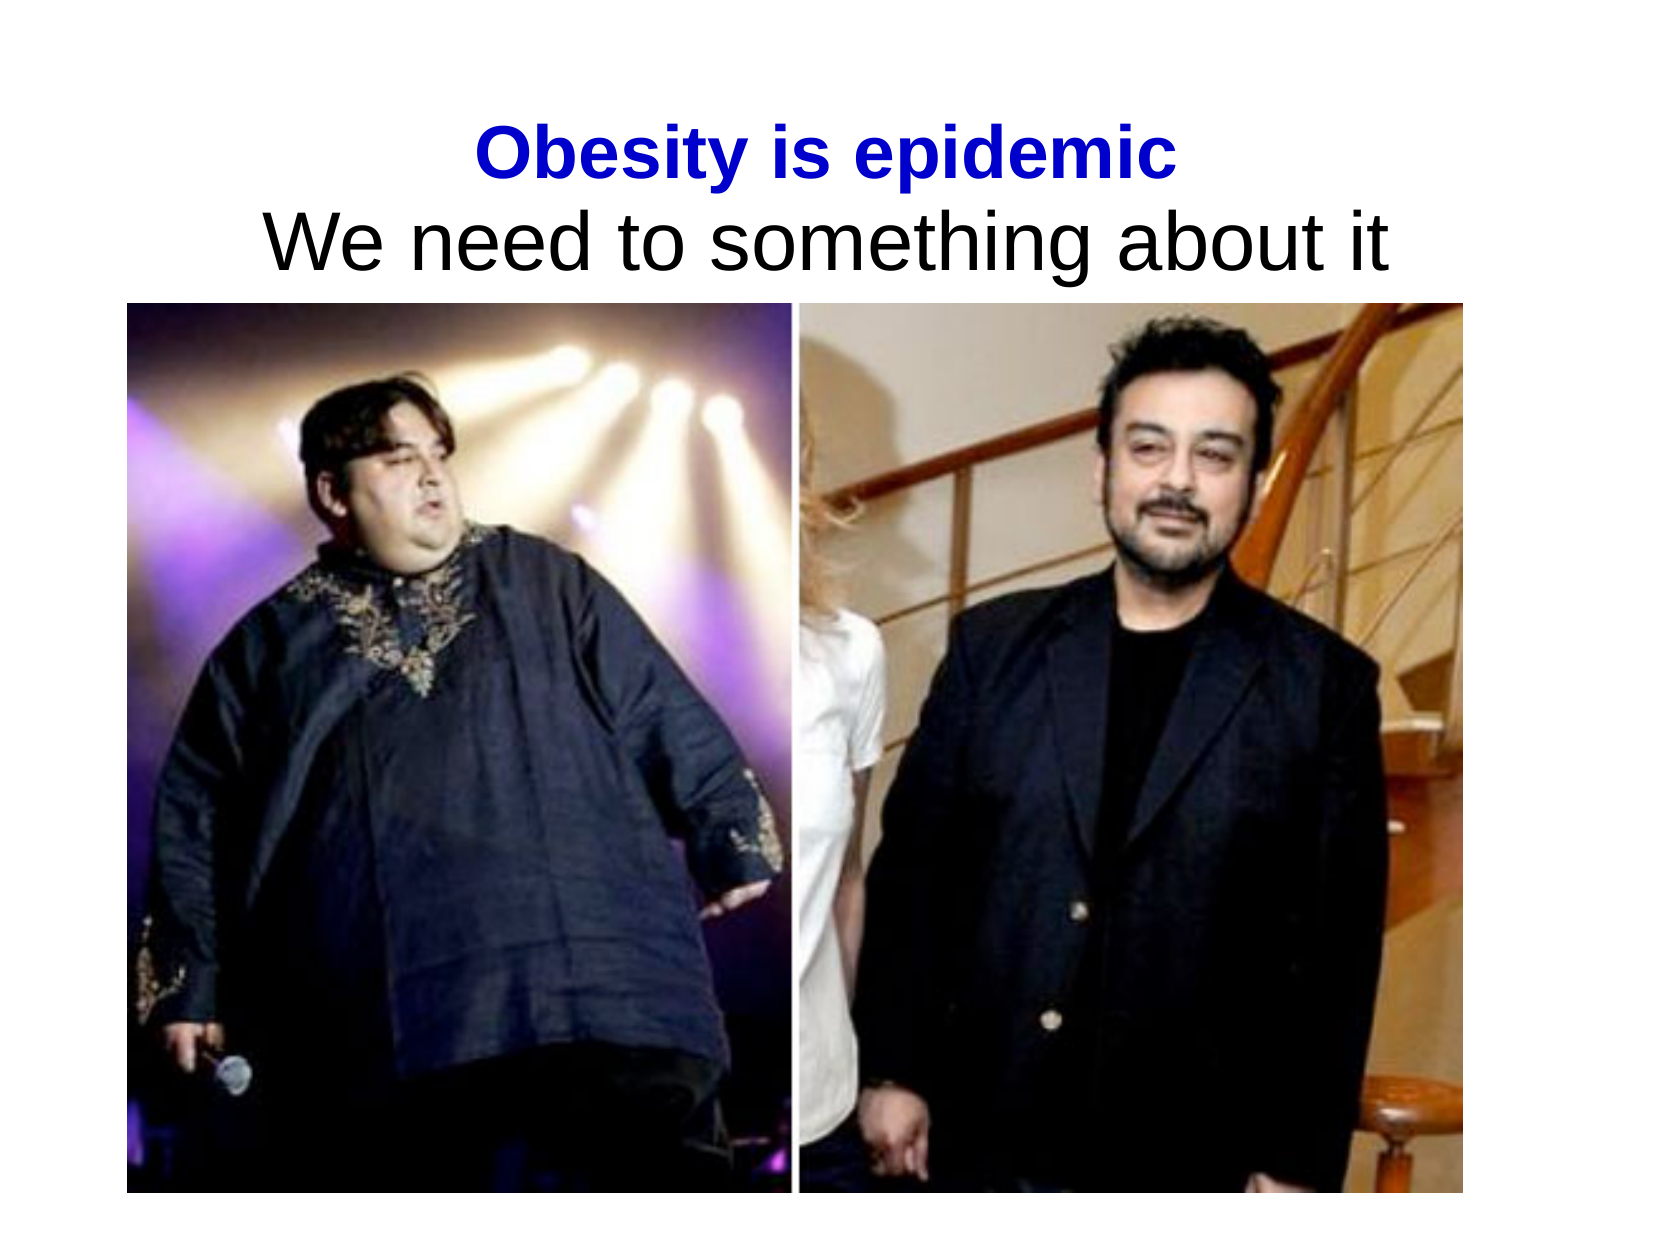

# Obesity is epidemic
We need to something about it